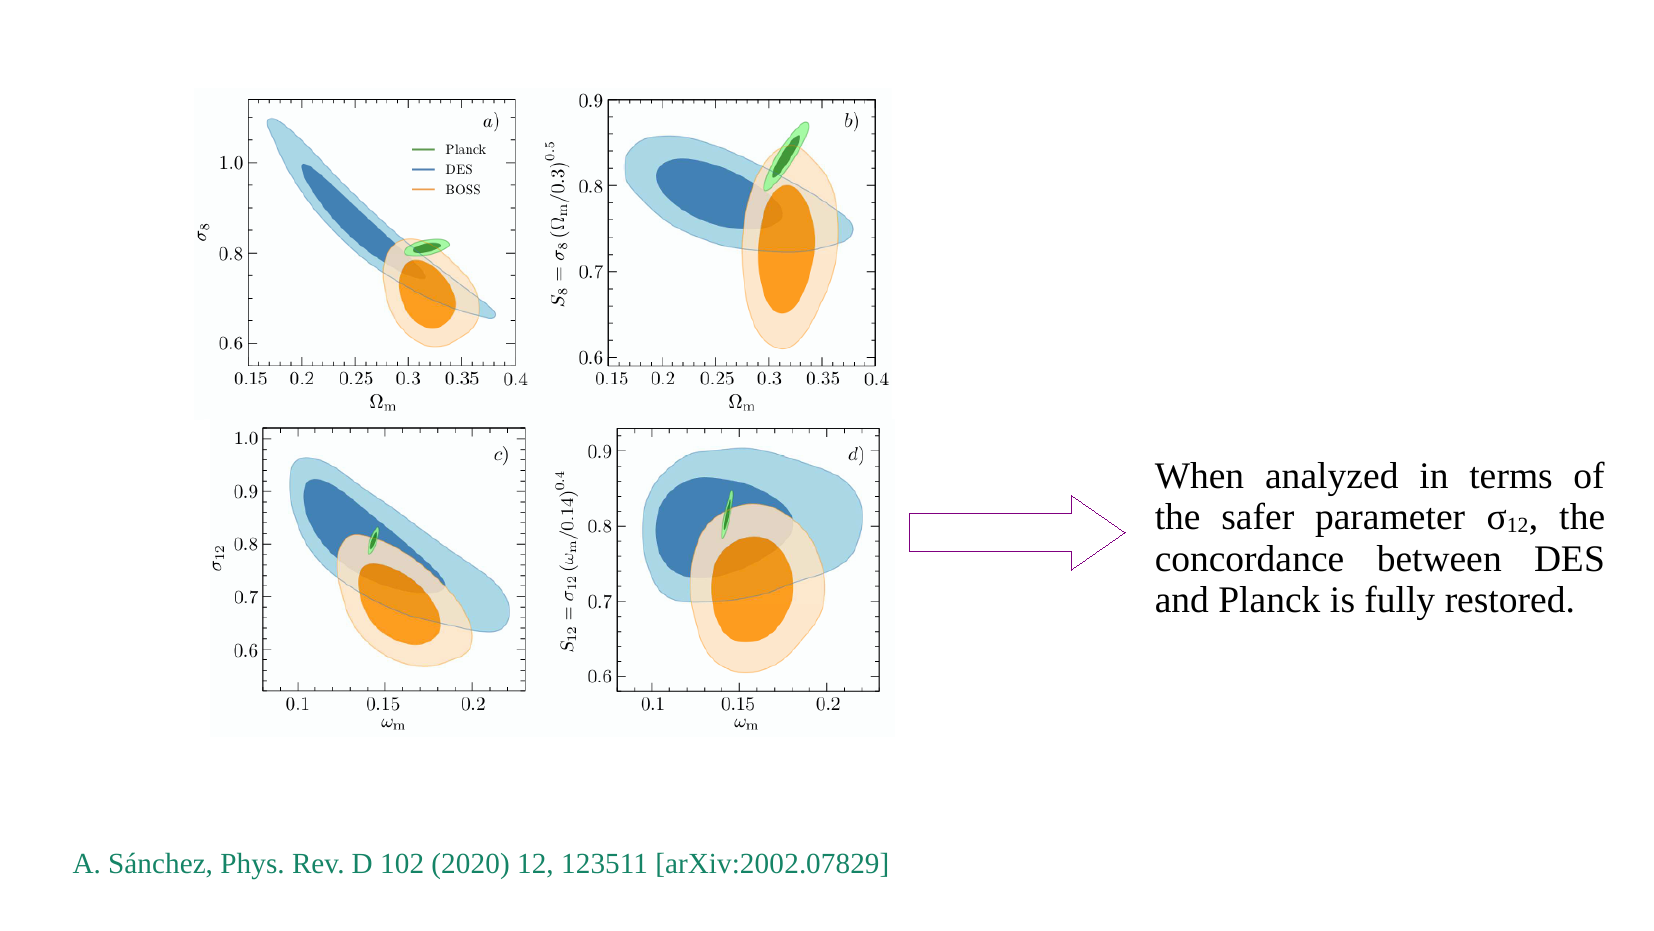

When analyzed in terms of the safer parameter σ12, the concordance between DES and Planck is fully restored.
A. Sánchez, Phys. Rev. D 102 (2020) 12, 123511 [arXiv:2002.07829]